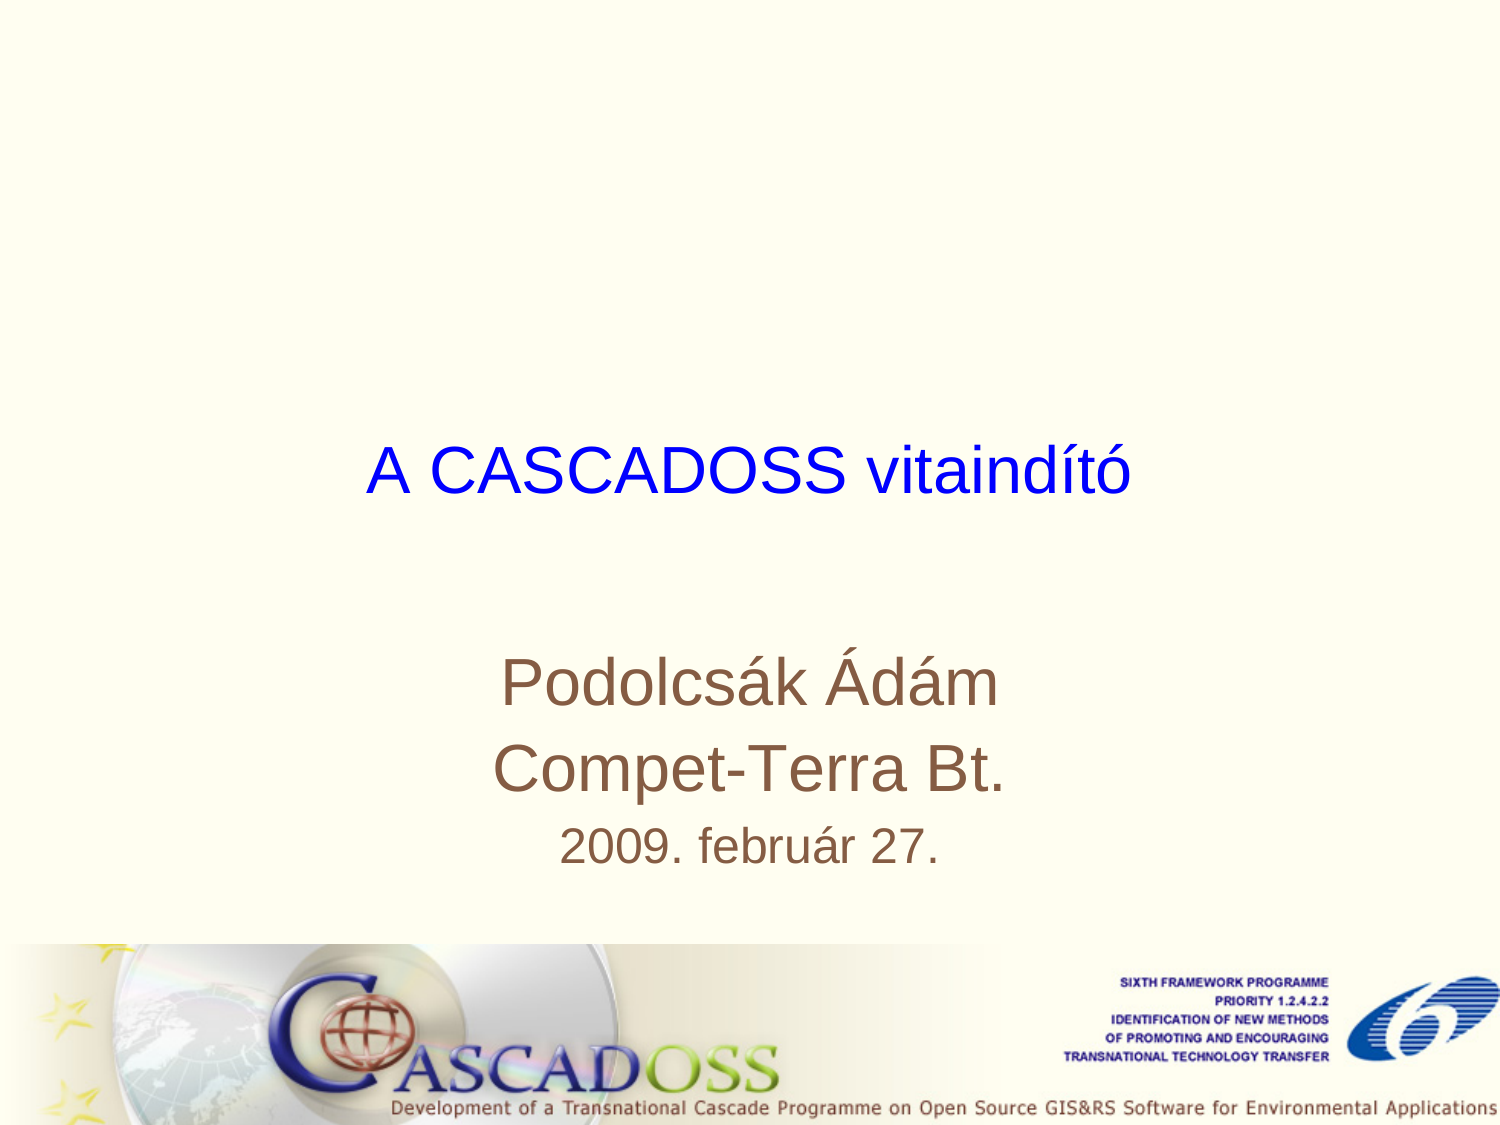

A CASCADOSS vitaindító
Podolcsák Ádám
Compet-Terra Bt.
2009. február 27.